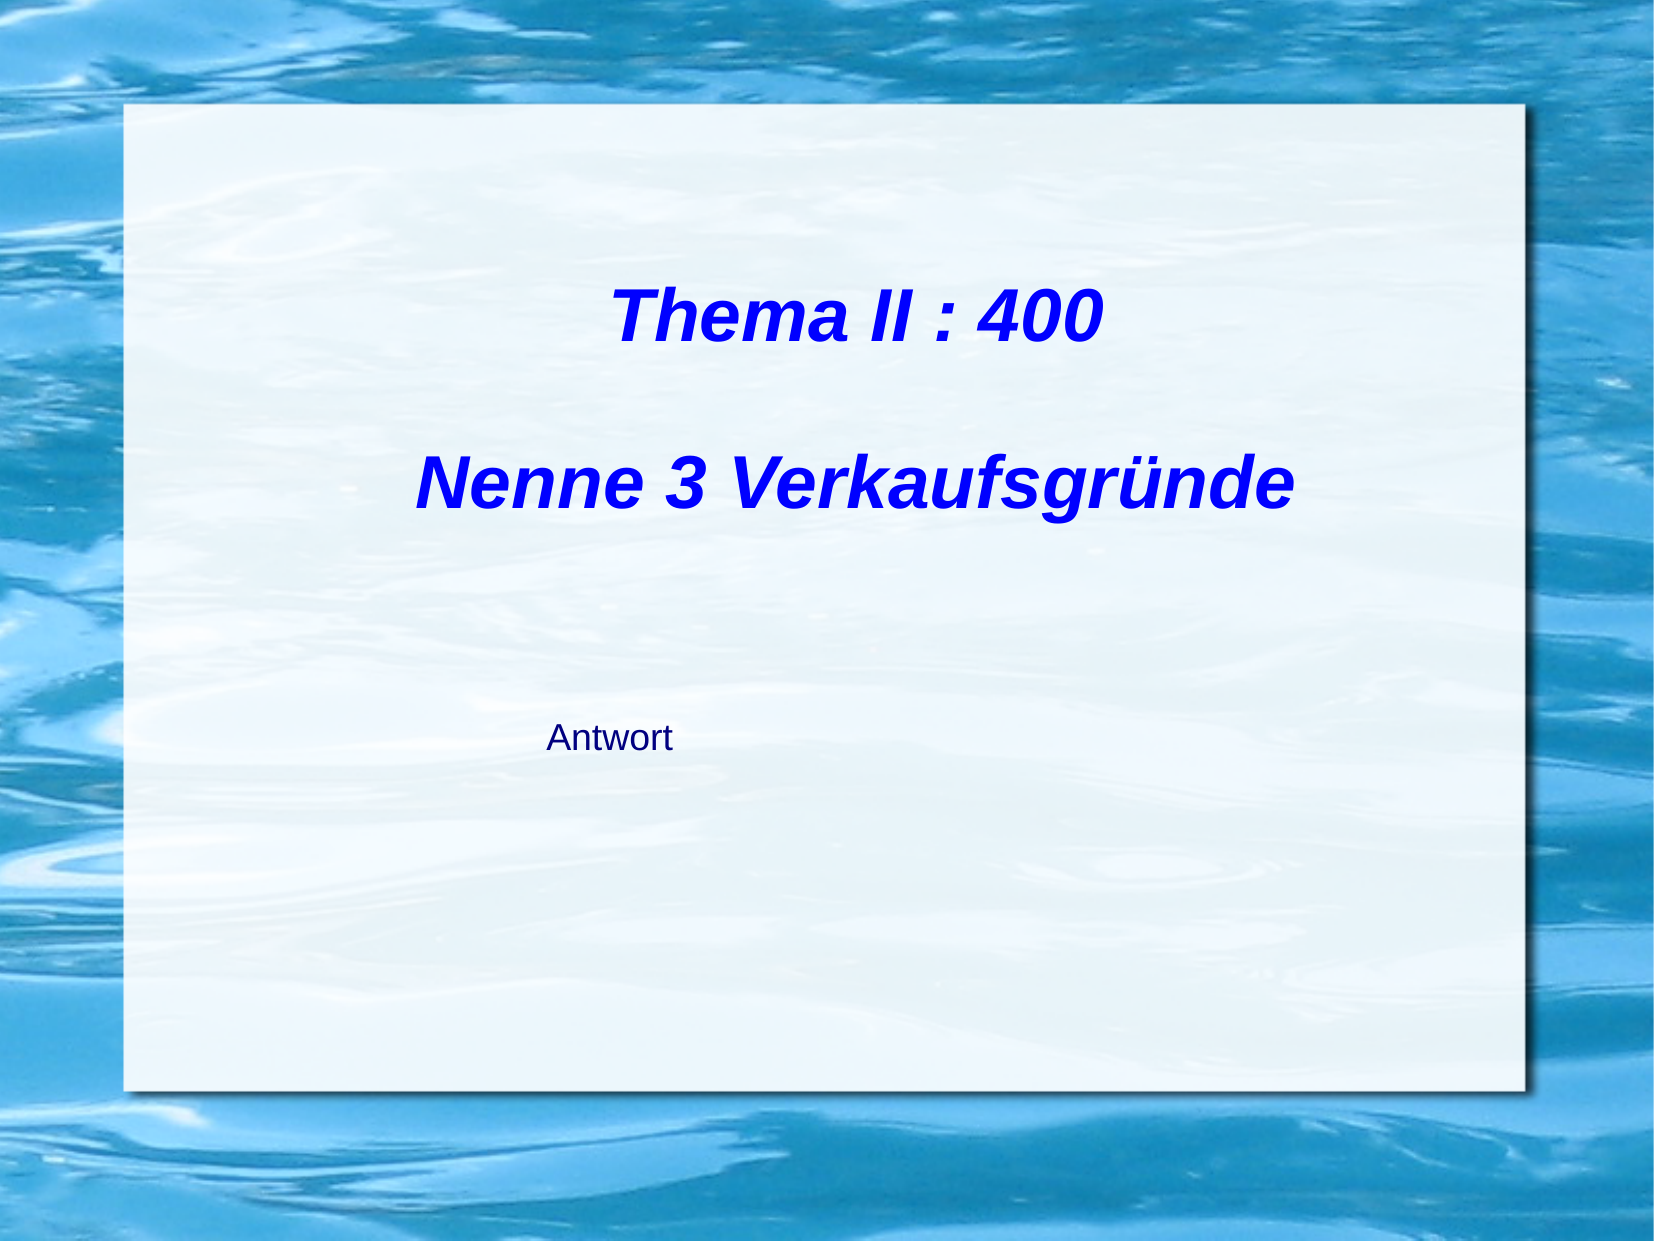

Thema II : 400
Nenne 3 Verkaufsgründe
Antwort